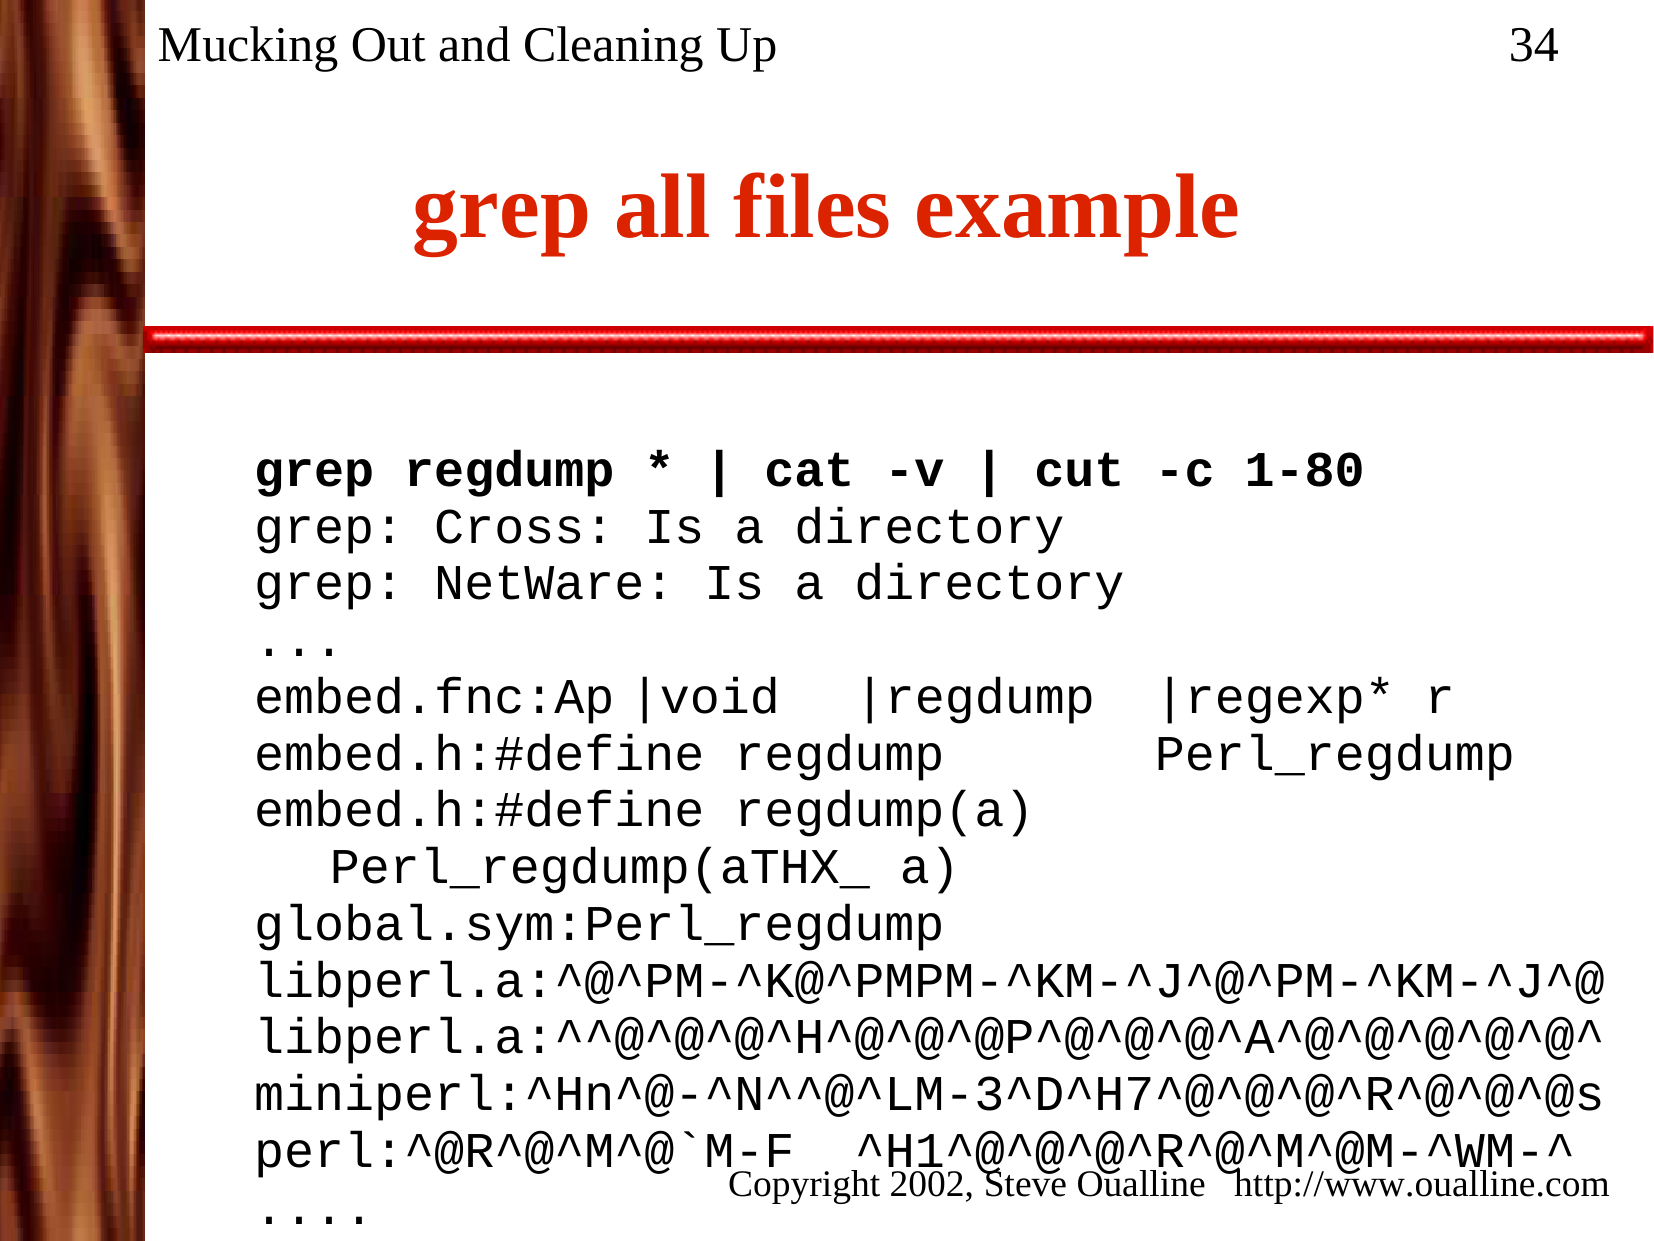

# grep all files example
grep regdump * | cat -v | cut -c 1-80
grep: Cross: Is a directory
grep: NetWare: Is a directory
...
embed.fnc:Ap	|void	|regdump	|regexp* r
embed.h:#define regdump			Perl_regdump
embed.h:#define regdump(a)		Perl_regdump(aTHX_ a)
global.sym:Perl_regdump
libperl.a:^@^PM-^K@^PMPM-^KM-^J^@^PM-^KM-^J^@
libperl.a:^^@^@^@^H^@^@^@P^@^@^@^A^@^@^@^@^@^
miniperl:^Hn^@-^N^^@^LM-3^D^H7^@^@^@^R^@^@^@s
perl:^@R^@^M^@`M-F	^H1^@^@^@^R^@^M^@M-^WM-^
....